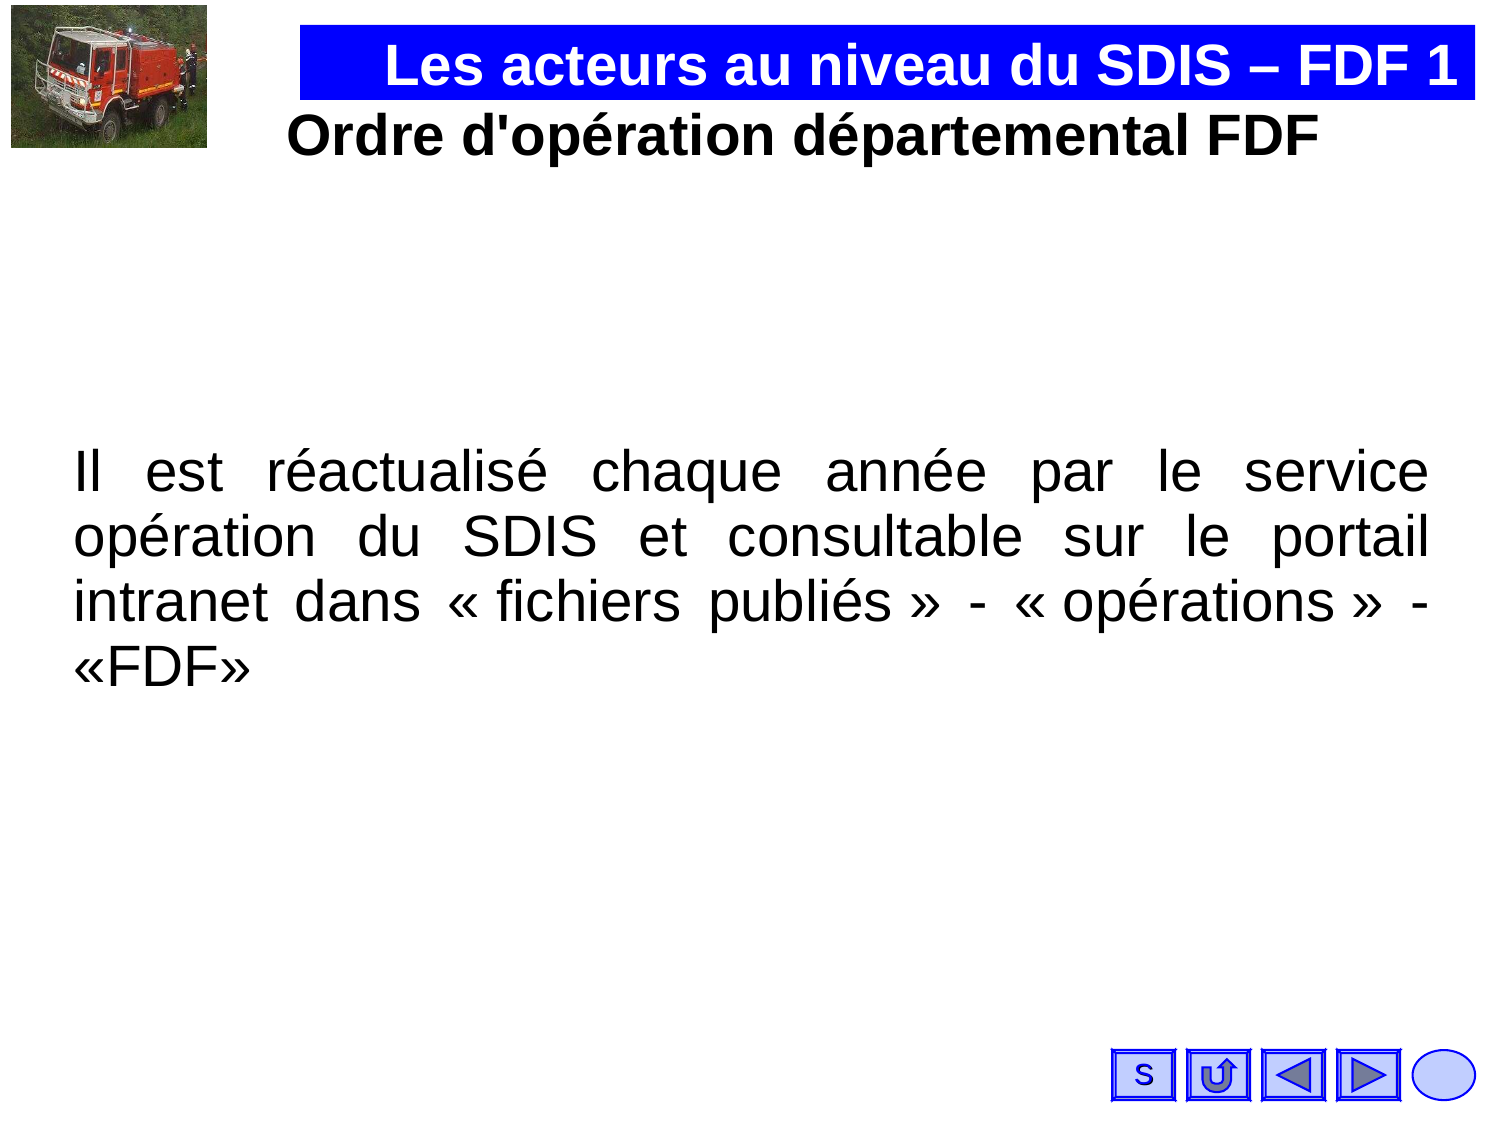

Les acteurs au niveau du SDIS – FDF 1
Ordre d'opération départemental FDF
Il est réactualisé chaque année par le service opération du SDIS et consultable sur le portail intranet dans « fichiers publiés » - « opérations » - «FDF»